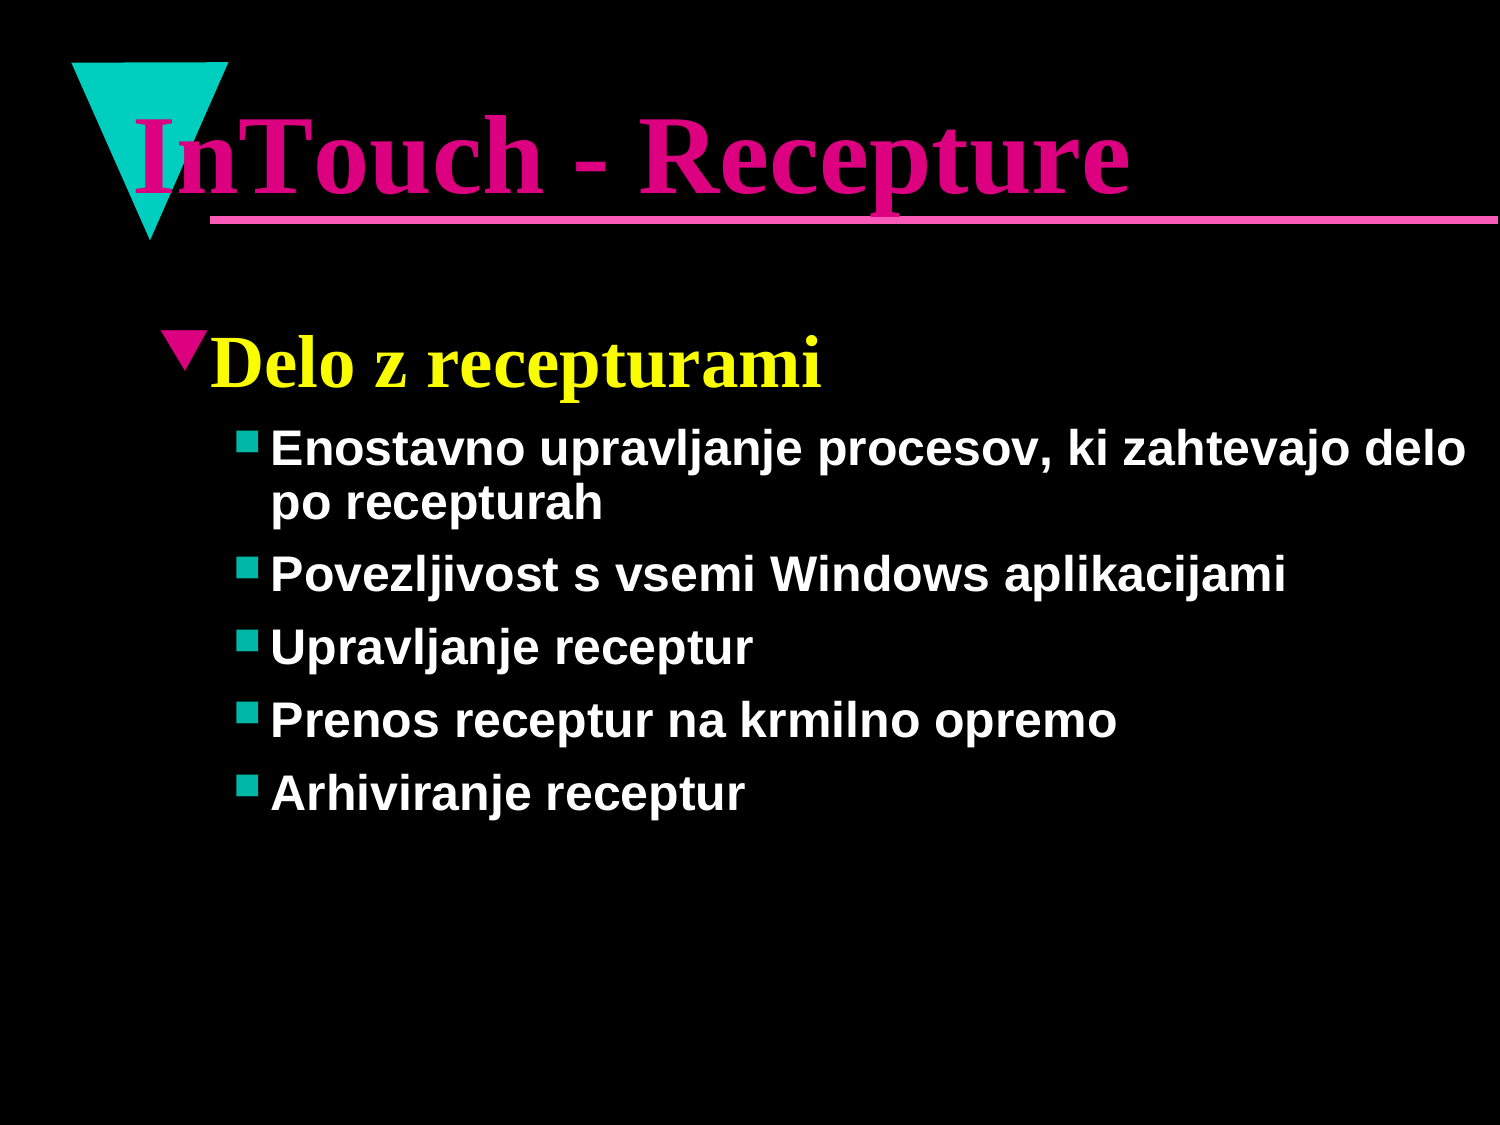

# InTouch - Recepture
Delo z recepturami
Enostavno upravljanje procesov, ki zahtevajo delo po recepturah
Povezljivost s vsemi Windows aplikacijami
Upravljanje receptur
Prenos receptur na krmilno opremo
Arhiviranje receptur
38